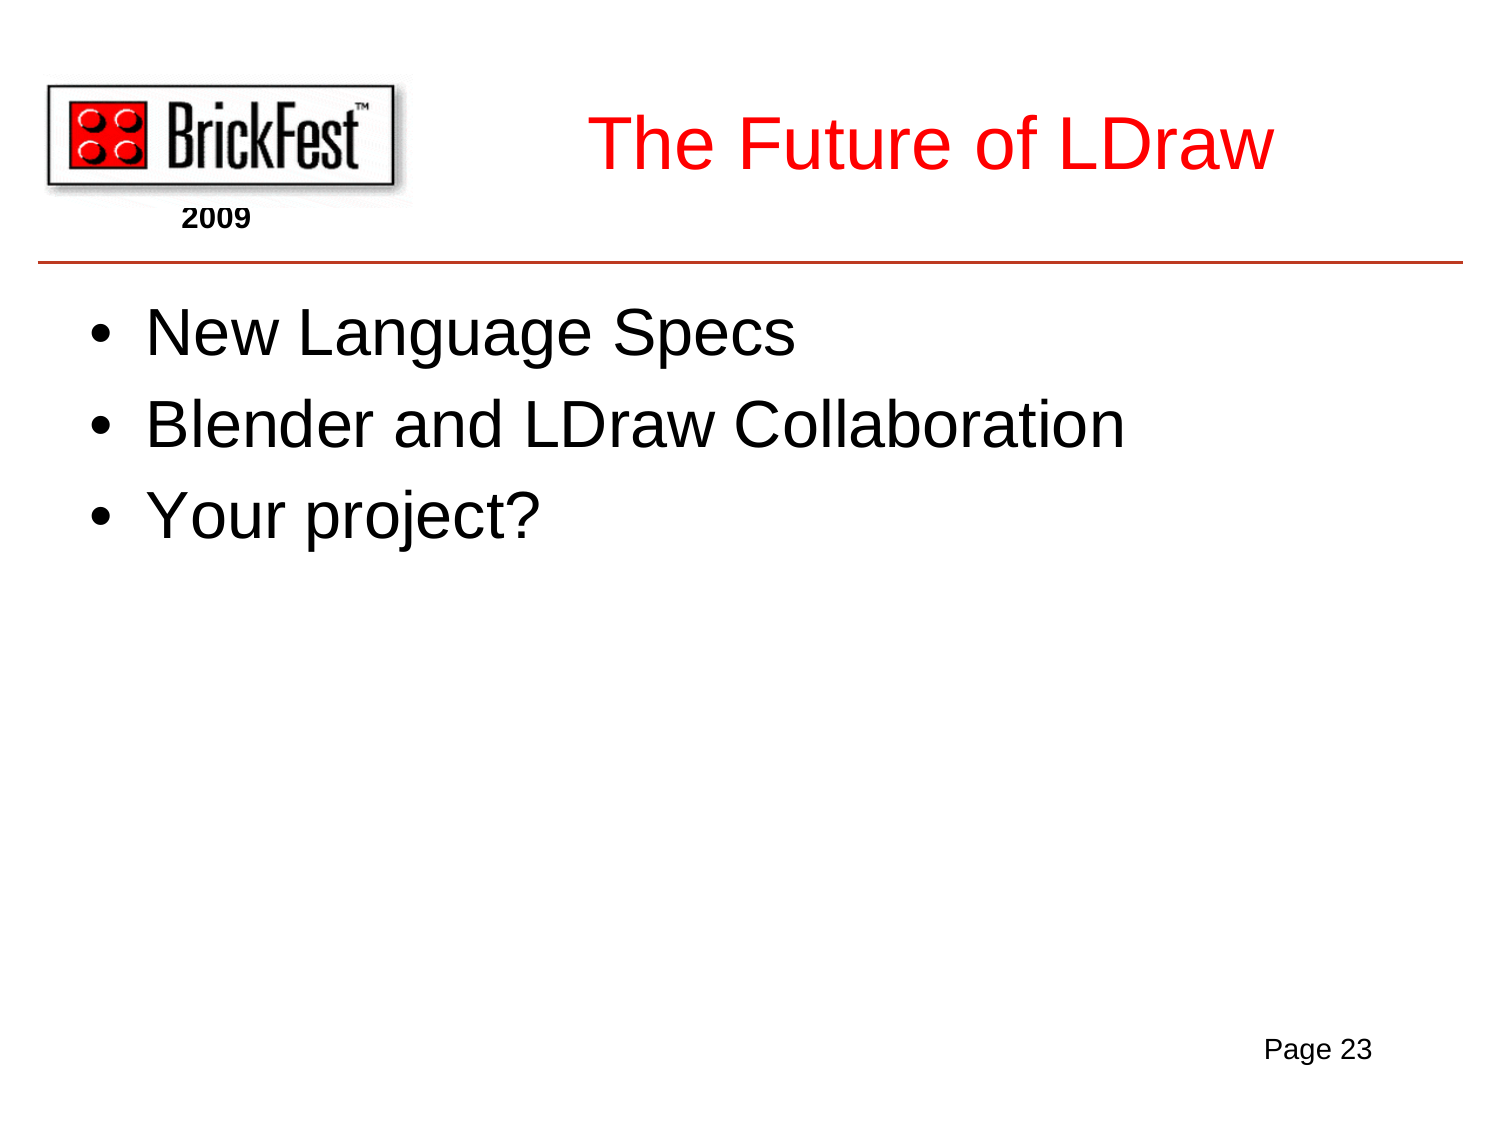

# The Future of LDraw
New Language Specs
Blender and LDraw Collaboration
Your project?
23